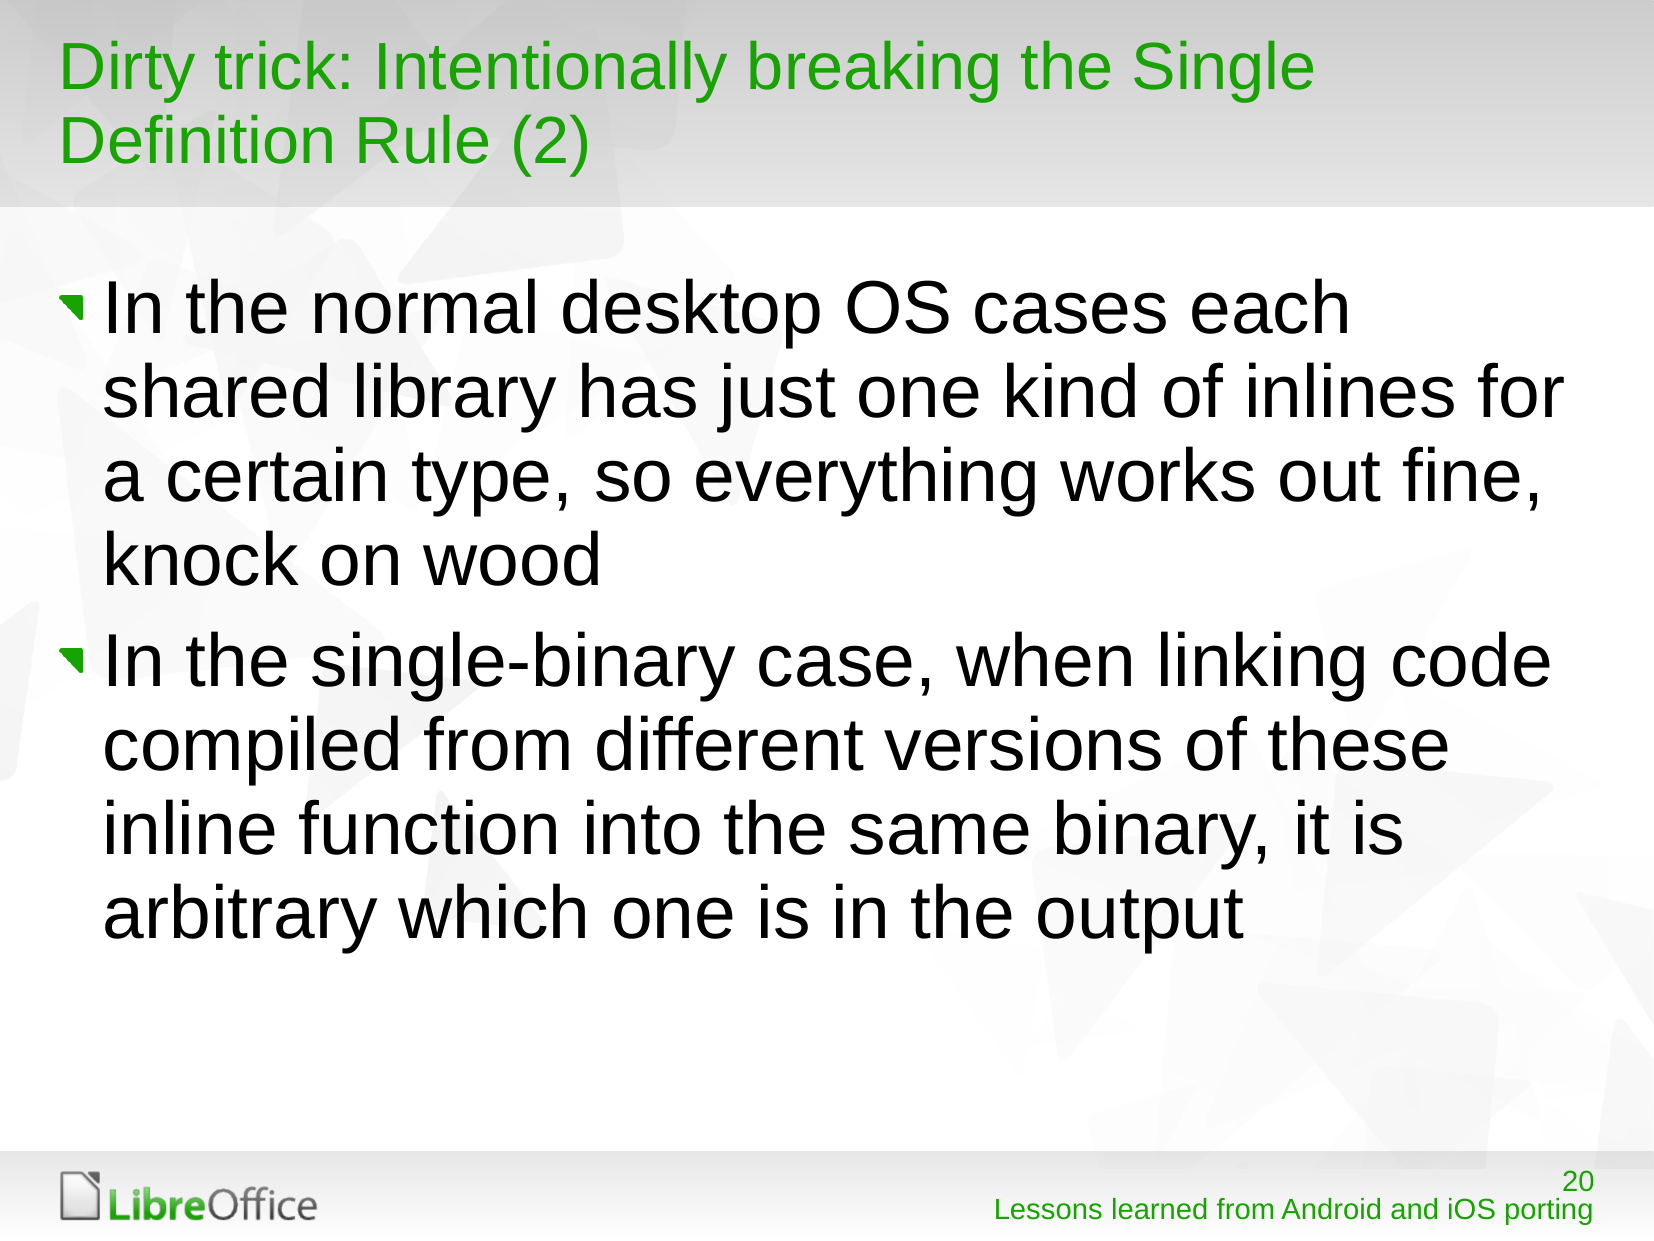

# Dirty trick: Intentionally breaking the Single Definition Rule (2)
In the normal desktop OS cases each shared library has just one kind of inlines for a certain type, so everything works out fine, knock on wood
In the single-binary case, when linking code compiled from different versions of these inline function into the same binary, it is arbitrary which one is in the output
20
Lessons learned from Android and iOS porting